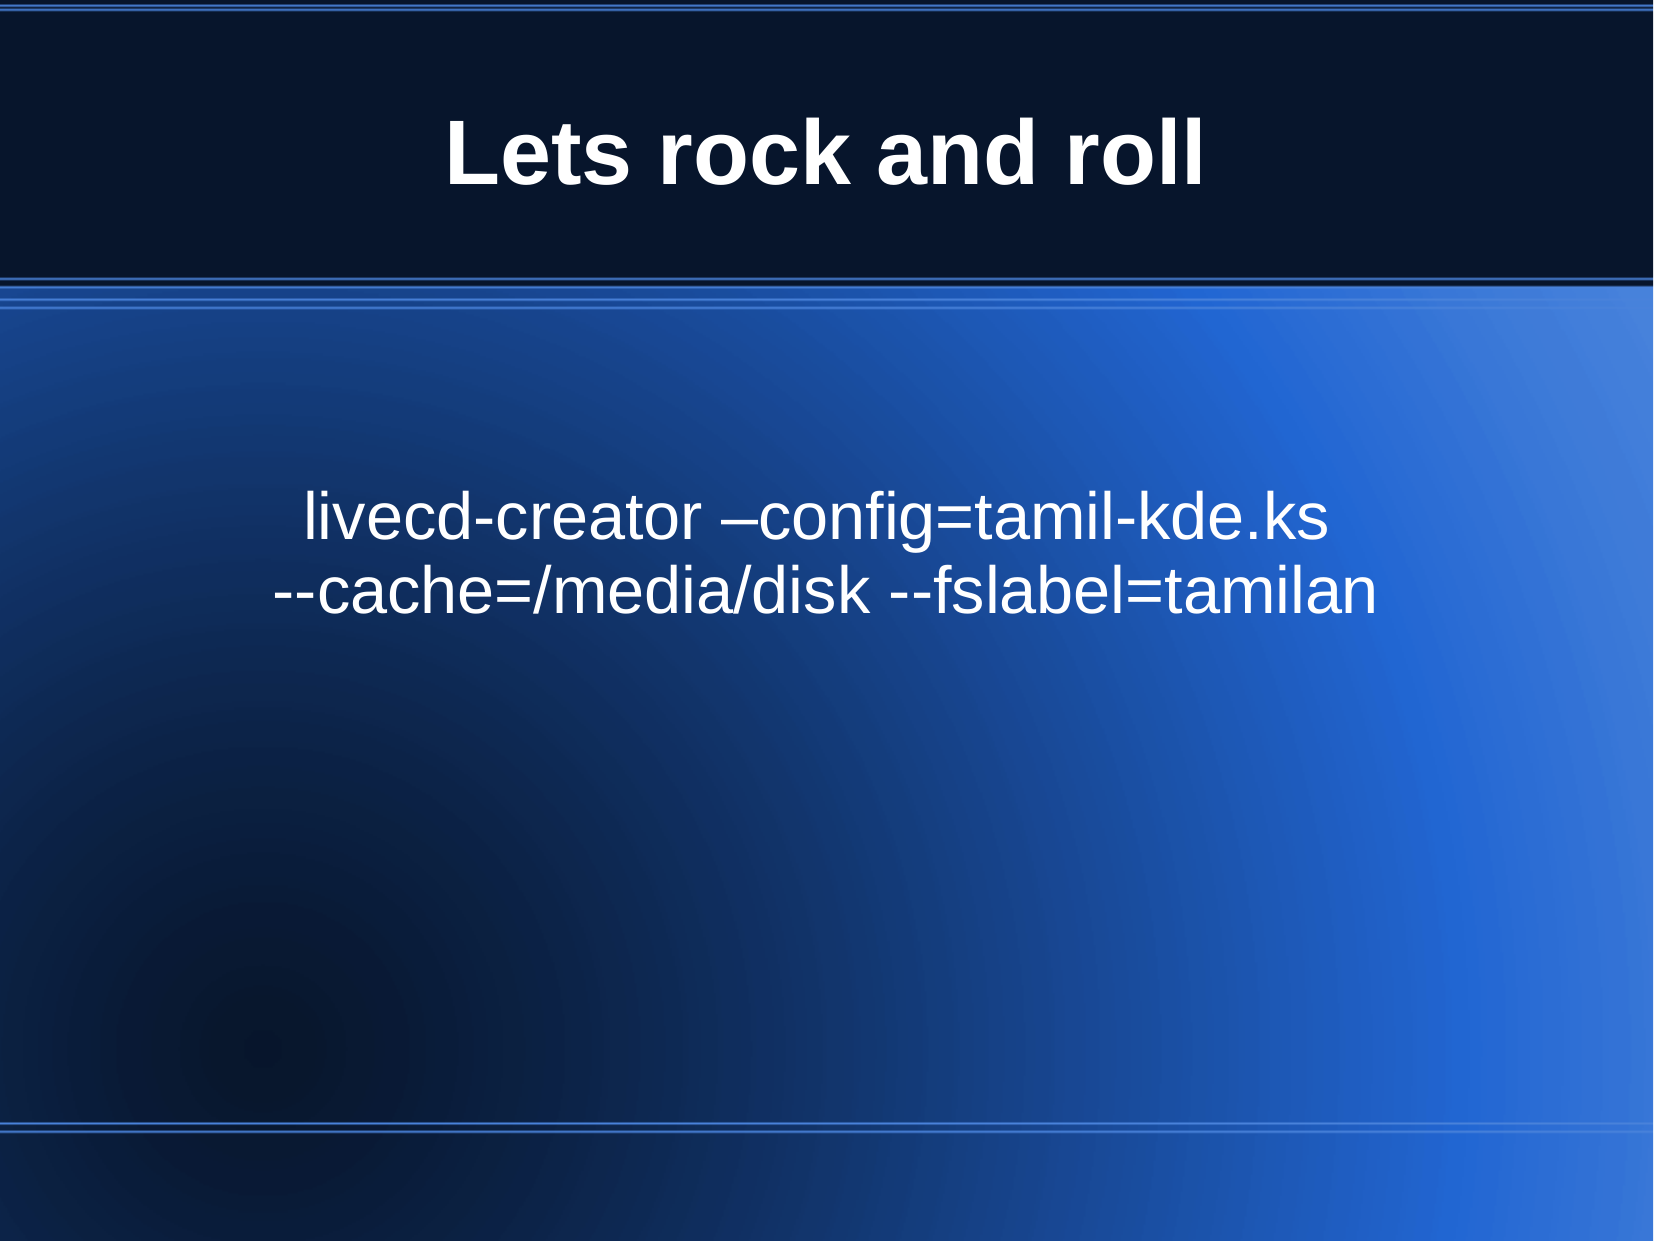

# Lets rock and roll
livecd-creator –config=tamil-kde.ks --cache=/media/disk --fslabel=tamilan